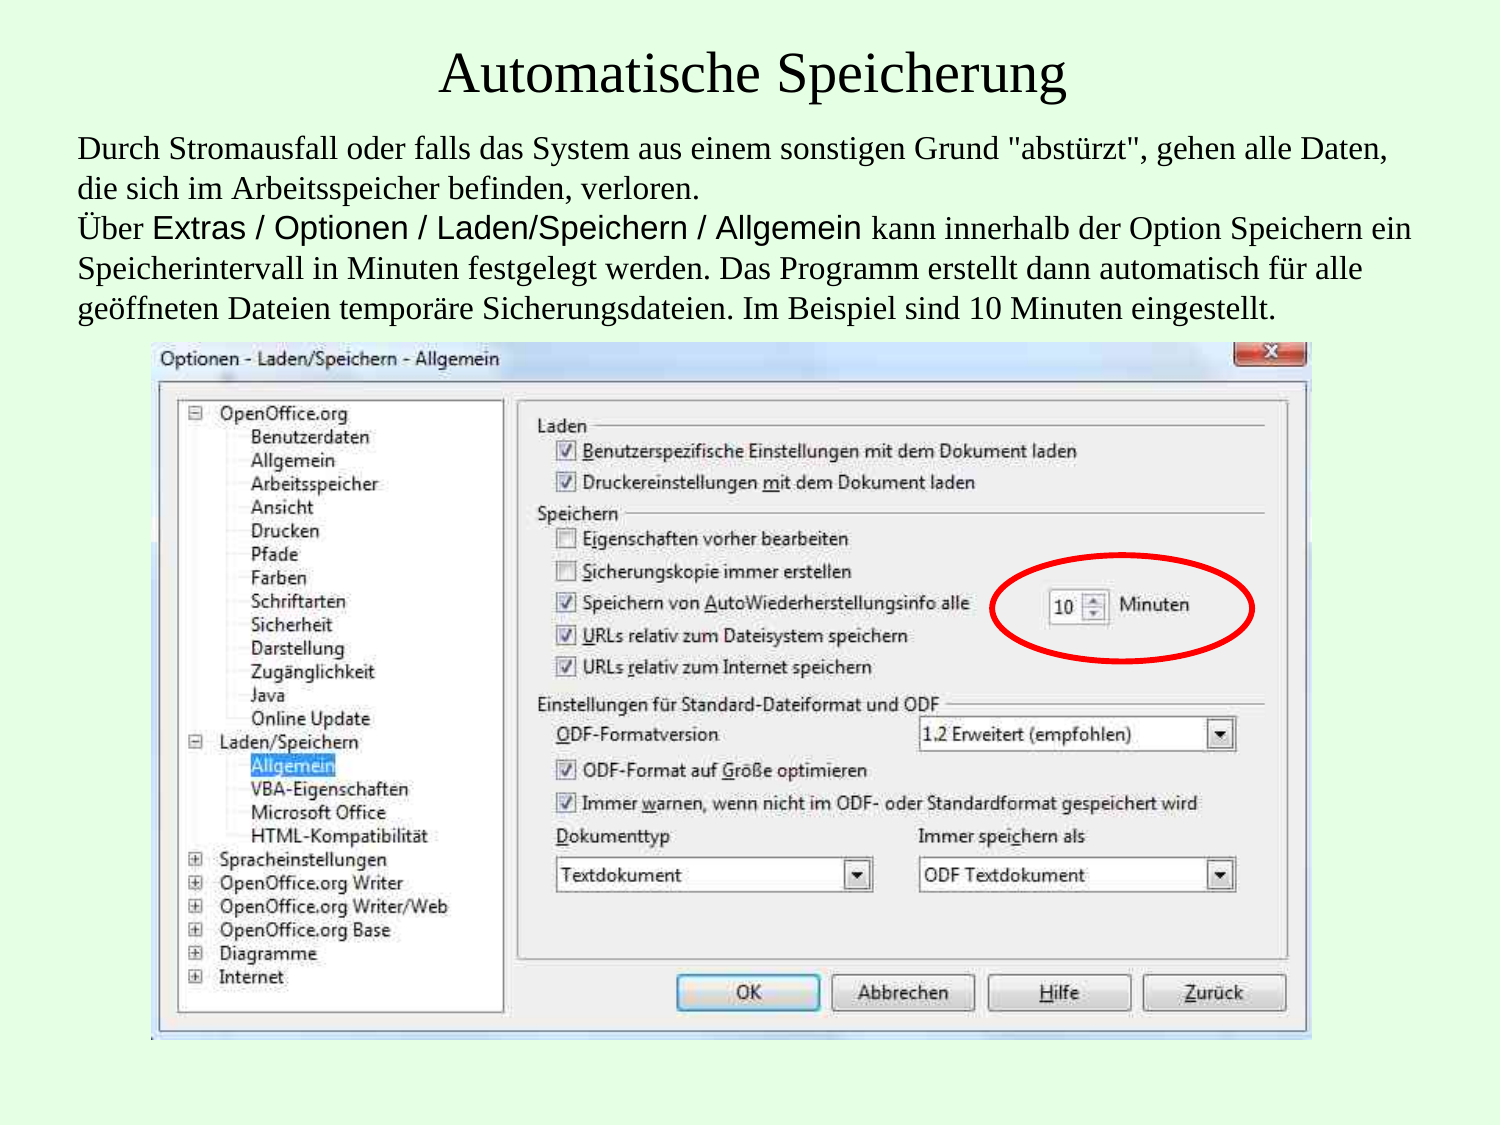

# Automatische Speicherung
Durch Stromausfall oder falls das System aus einem sonstigen Grund "abstürzt", gehen alle Daten, die sich im Arbeitsspeicher befinden, verloren.
Über Extras / Optionen / Laden/Speichern / Allgemein kann innerhalb der Option Speichern ein Speicherintervall in Minuten festgelegt werden. Das Programm erstellt dann automatisch für alle geöffneten Dateien temporäre Sicherungsdateien. Im Beispiel sind 10 Minuten eingestellt.